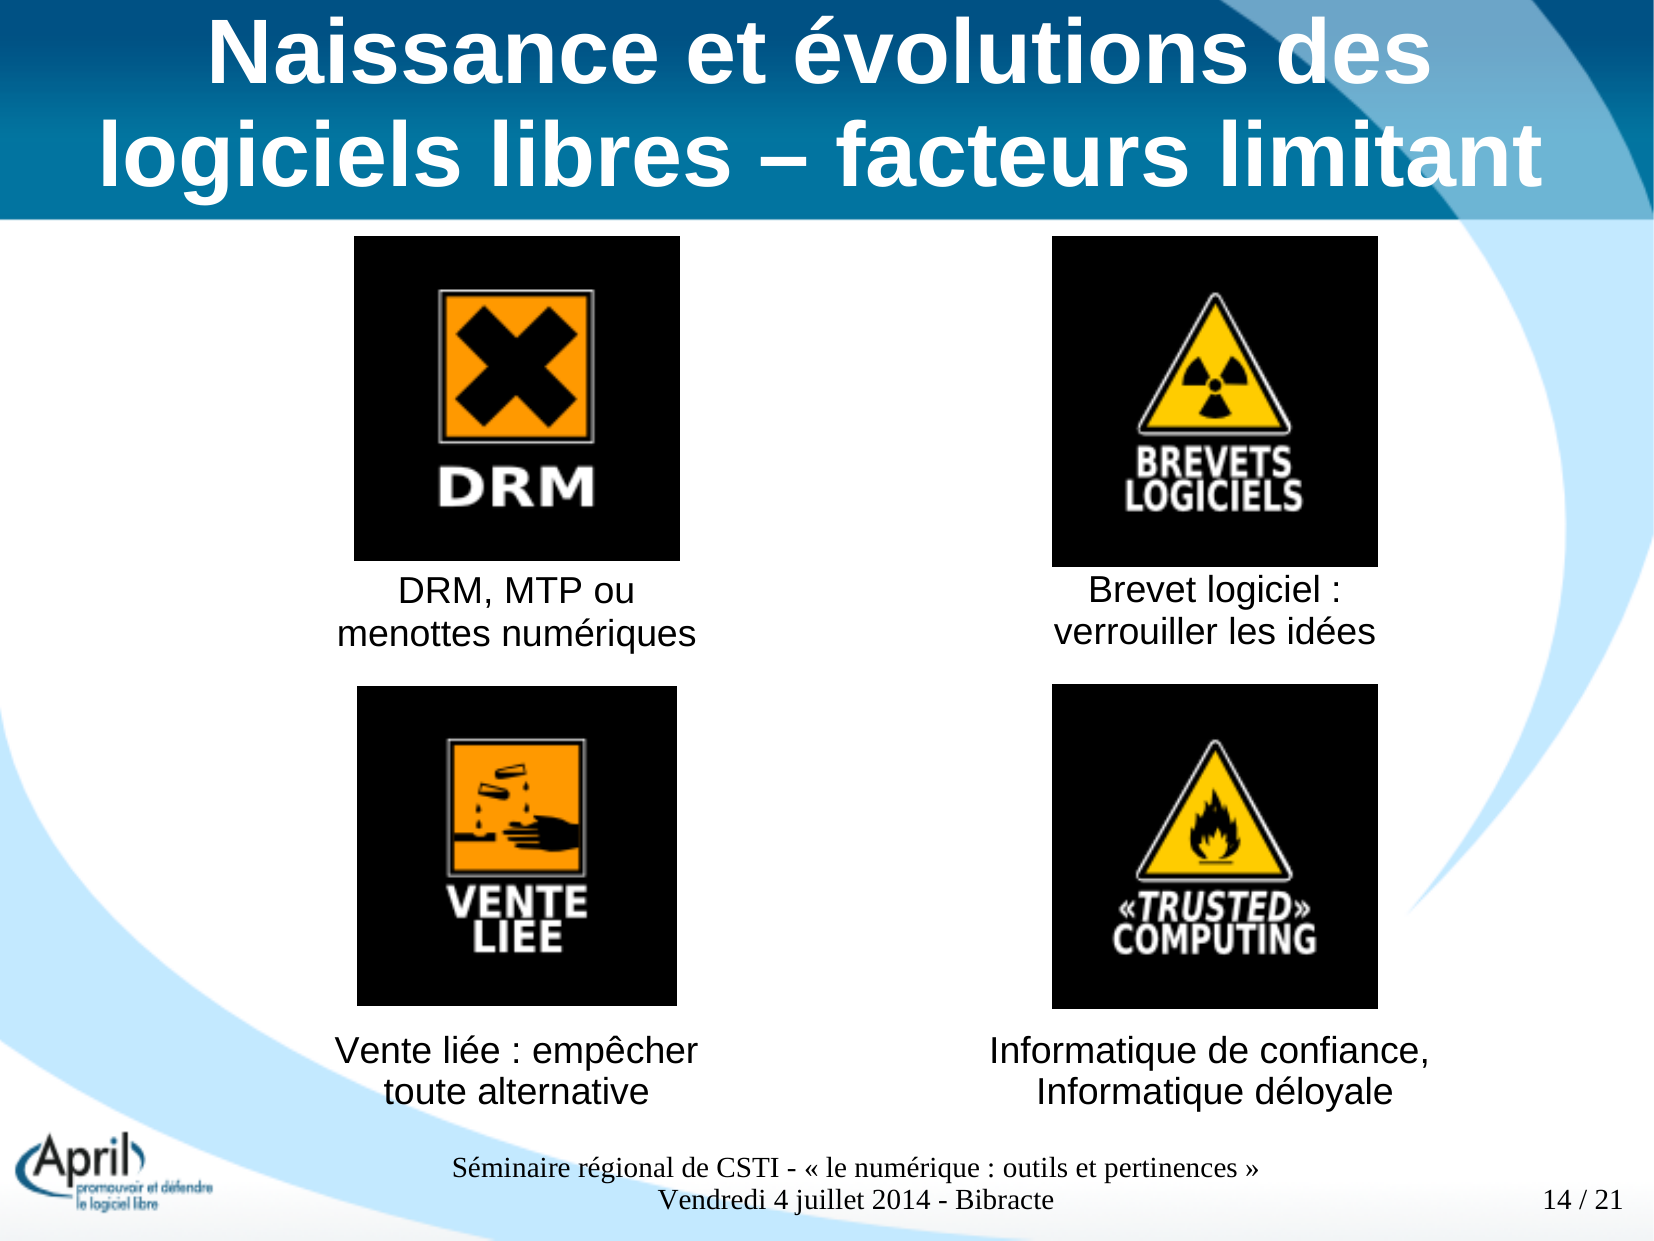

# Naissance et évolutions des logiciels libres – facteurs limitant
Brevet logiciel :
verrouiller les idées
DRM, MTP ou
menottes numériques
Vente liée : empêcher
toute alternative
Informatique de confiance,
Informatique déloyale
L'informatique libre
14